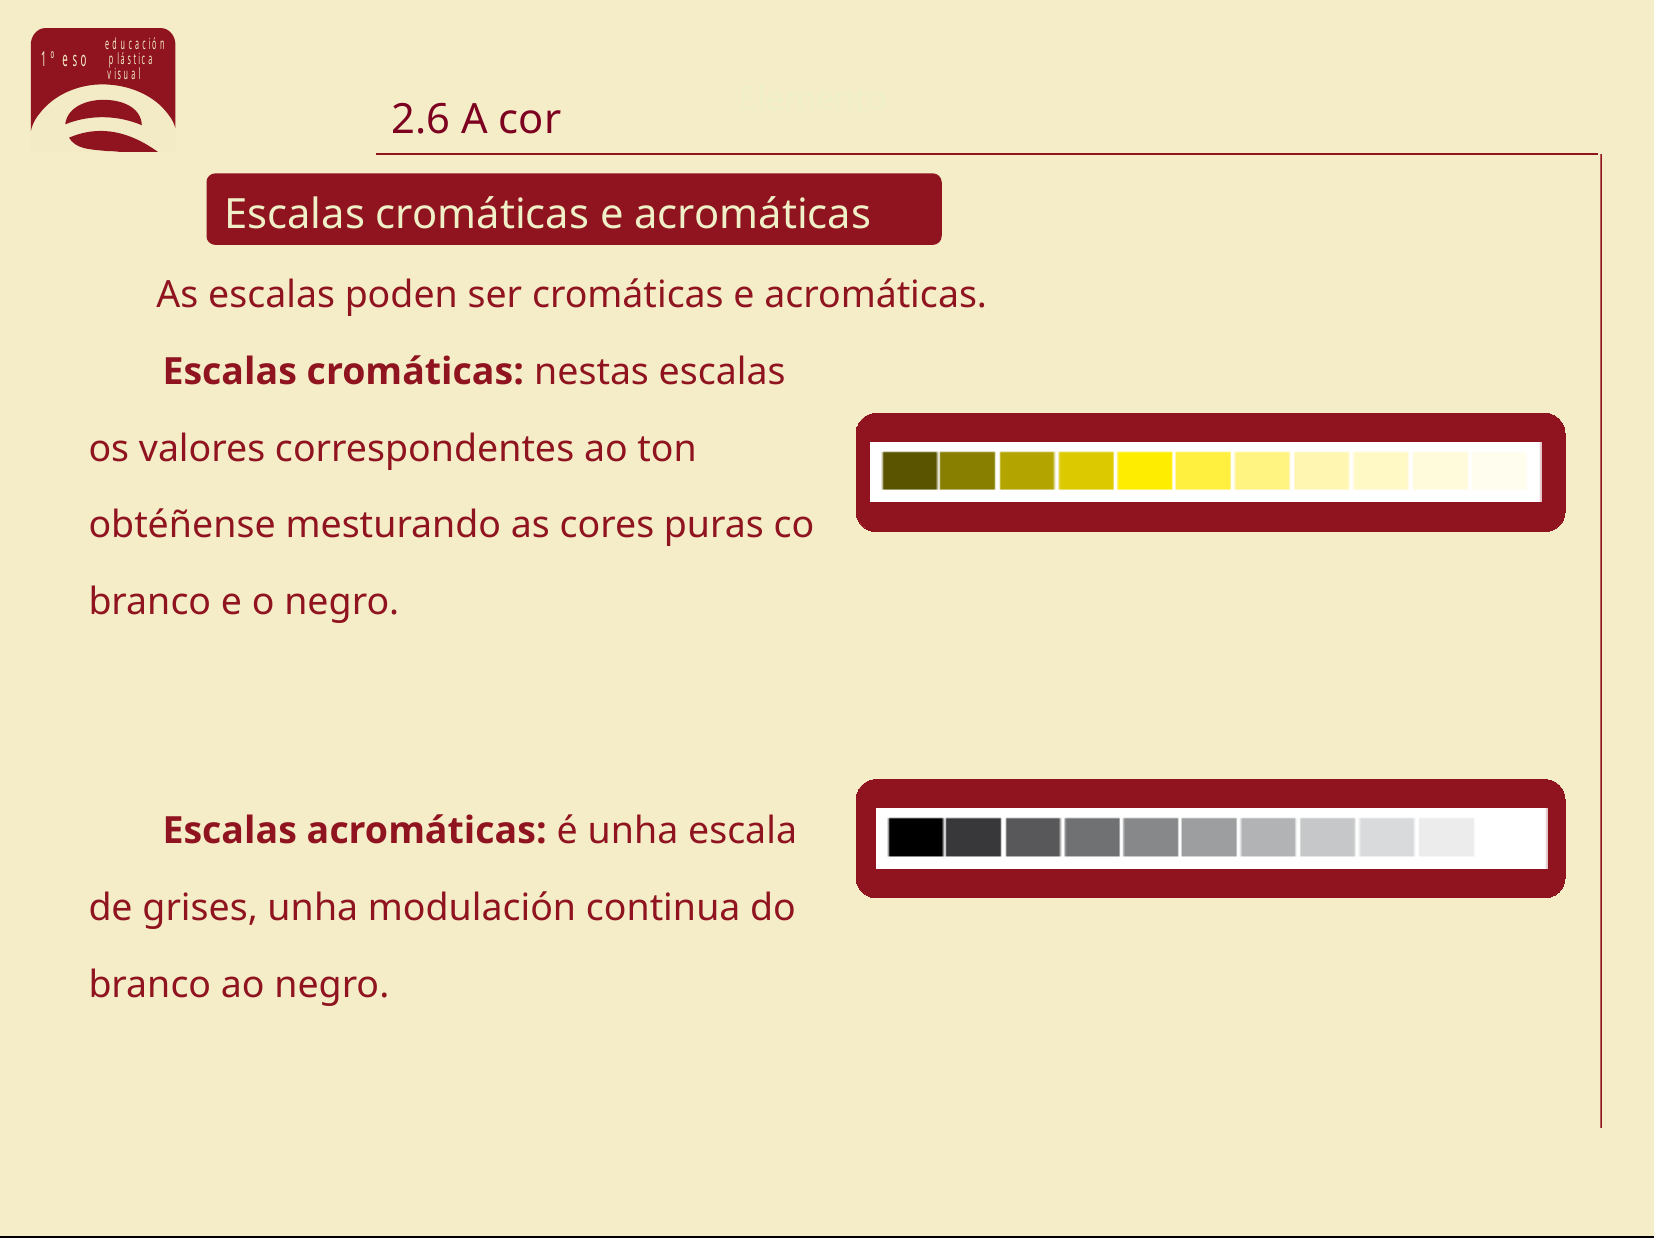

Elemento
2.6 A cor
Escalas cromáticas e acromáticas
	As escalas poden ser cromáticas e acromáticas.
#
	Escalas cromáticas: nestas escalas os valores correspondentes ao ton obtéñense mesturando as cores puras co branco e o negro.
	Escalas acromáticas: é unha escala de grises, unha modulación continua do branco ao negro.